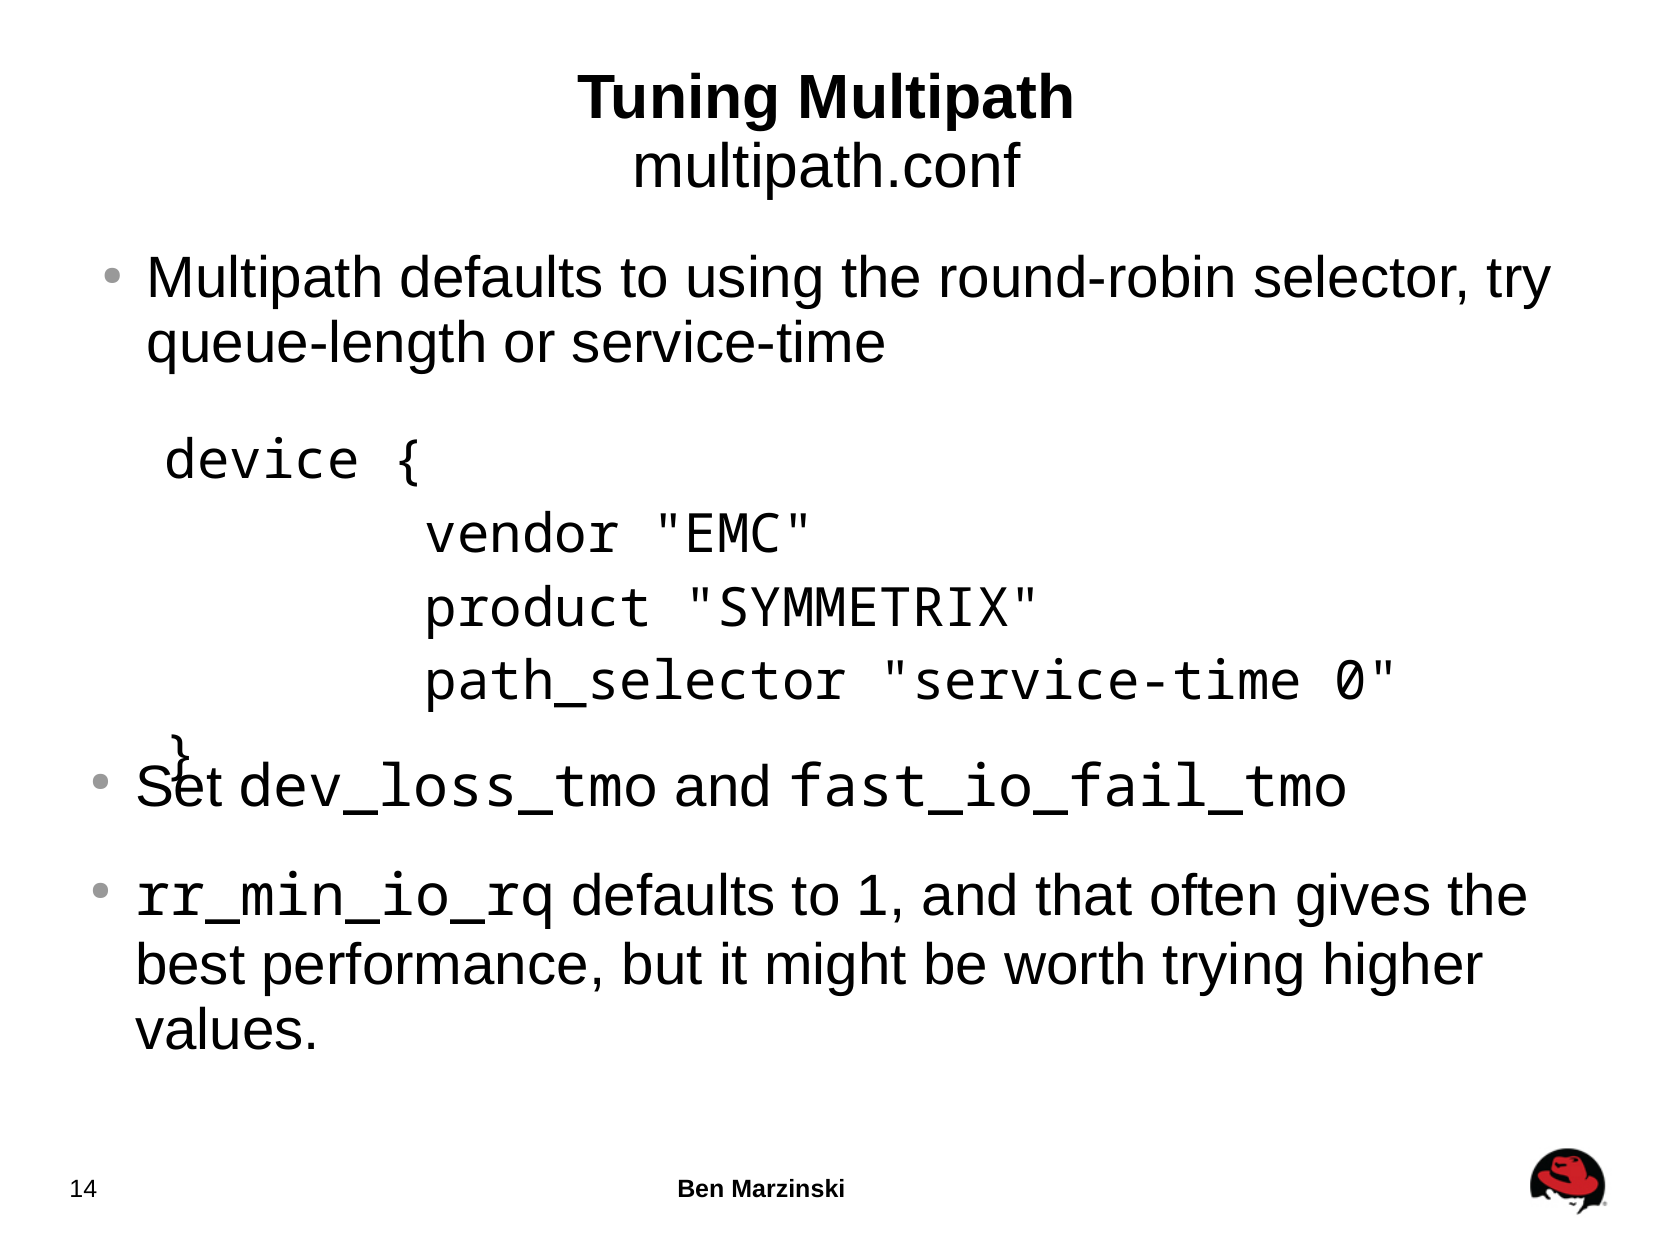

# Tuning Multipath multipath.conf
Multipath defaults to using the round-robin selector, try queue-length or service-time
device {
 vendor "EMC"
 product "SYMMETRIX"
 path_selector "service-time 0"
}
Set dev_loss_tmo and fast_io_fail_tmo
rr_min_io_rq defaults to 1, and that often gives the best performance, but it might be worth trying higher values.